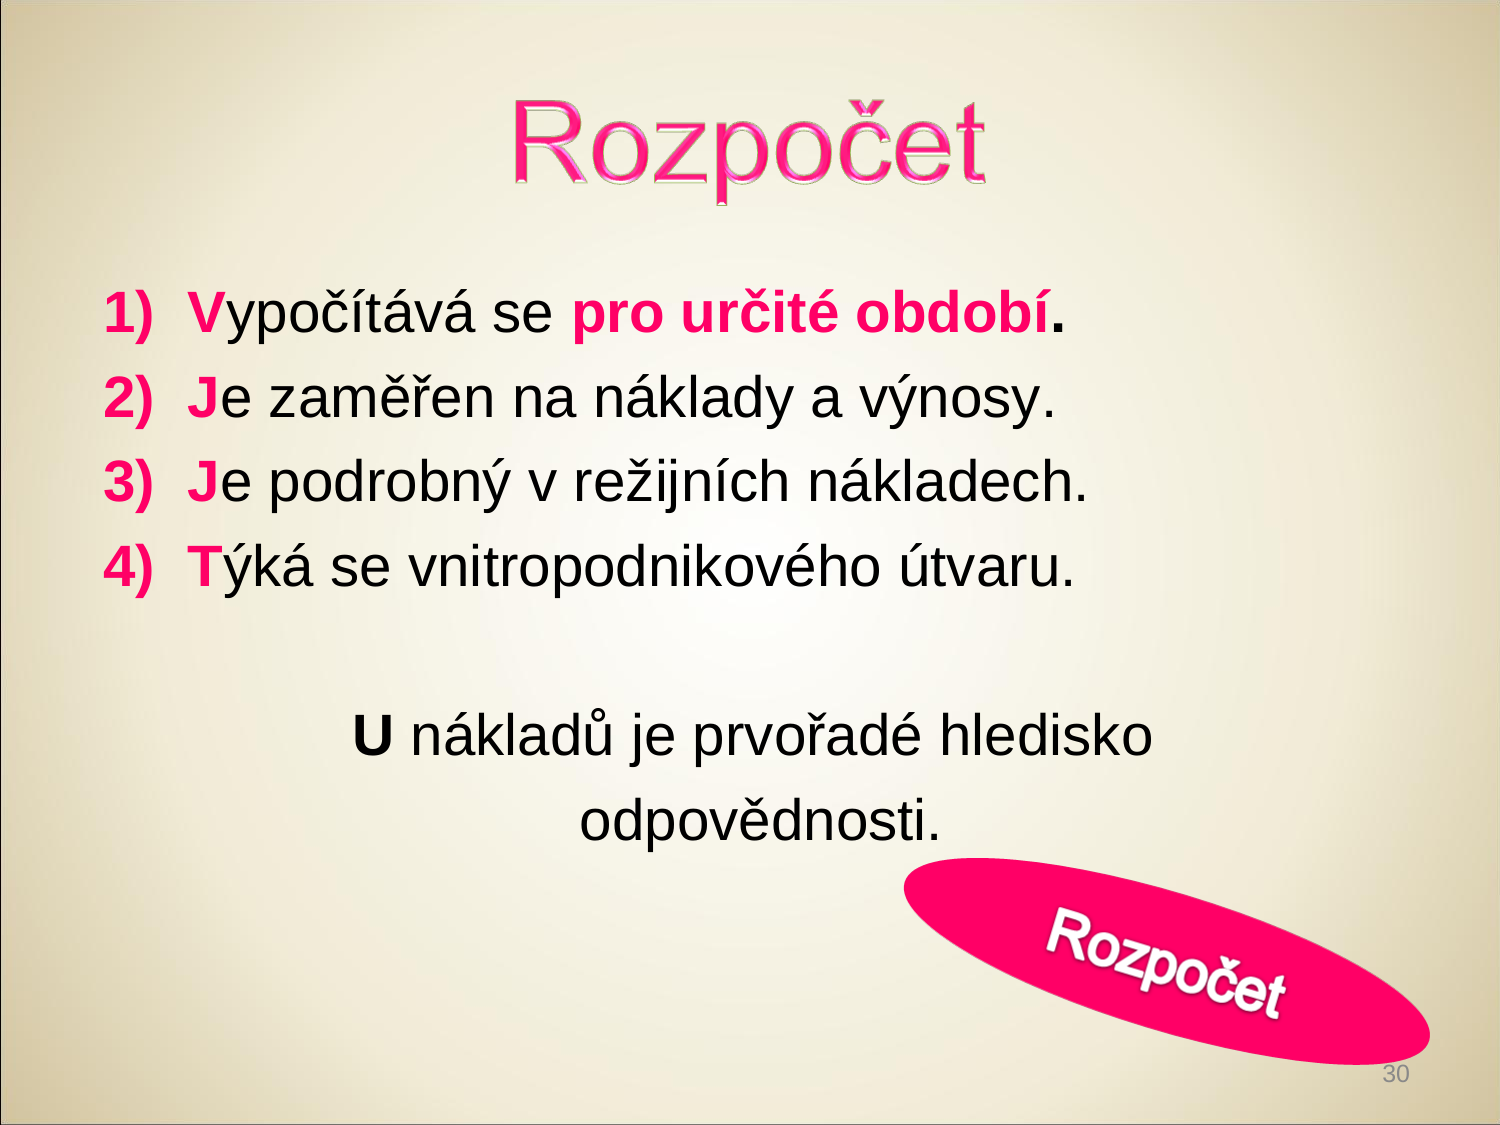

# Vypočítává se pro určité období.
Je zaměřen na náklady a výnosy.
Je podrobný v režijních nákladech.
Týká se vnitropodnikového útvaru.
U nákladů je prvořadé hledisko
odpovědnosti.